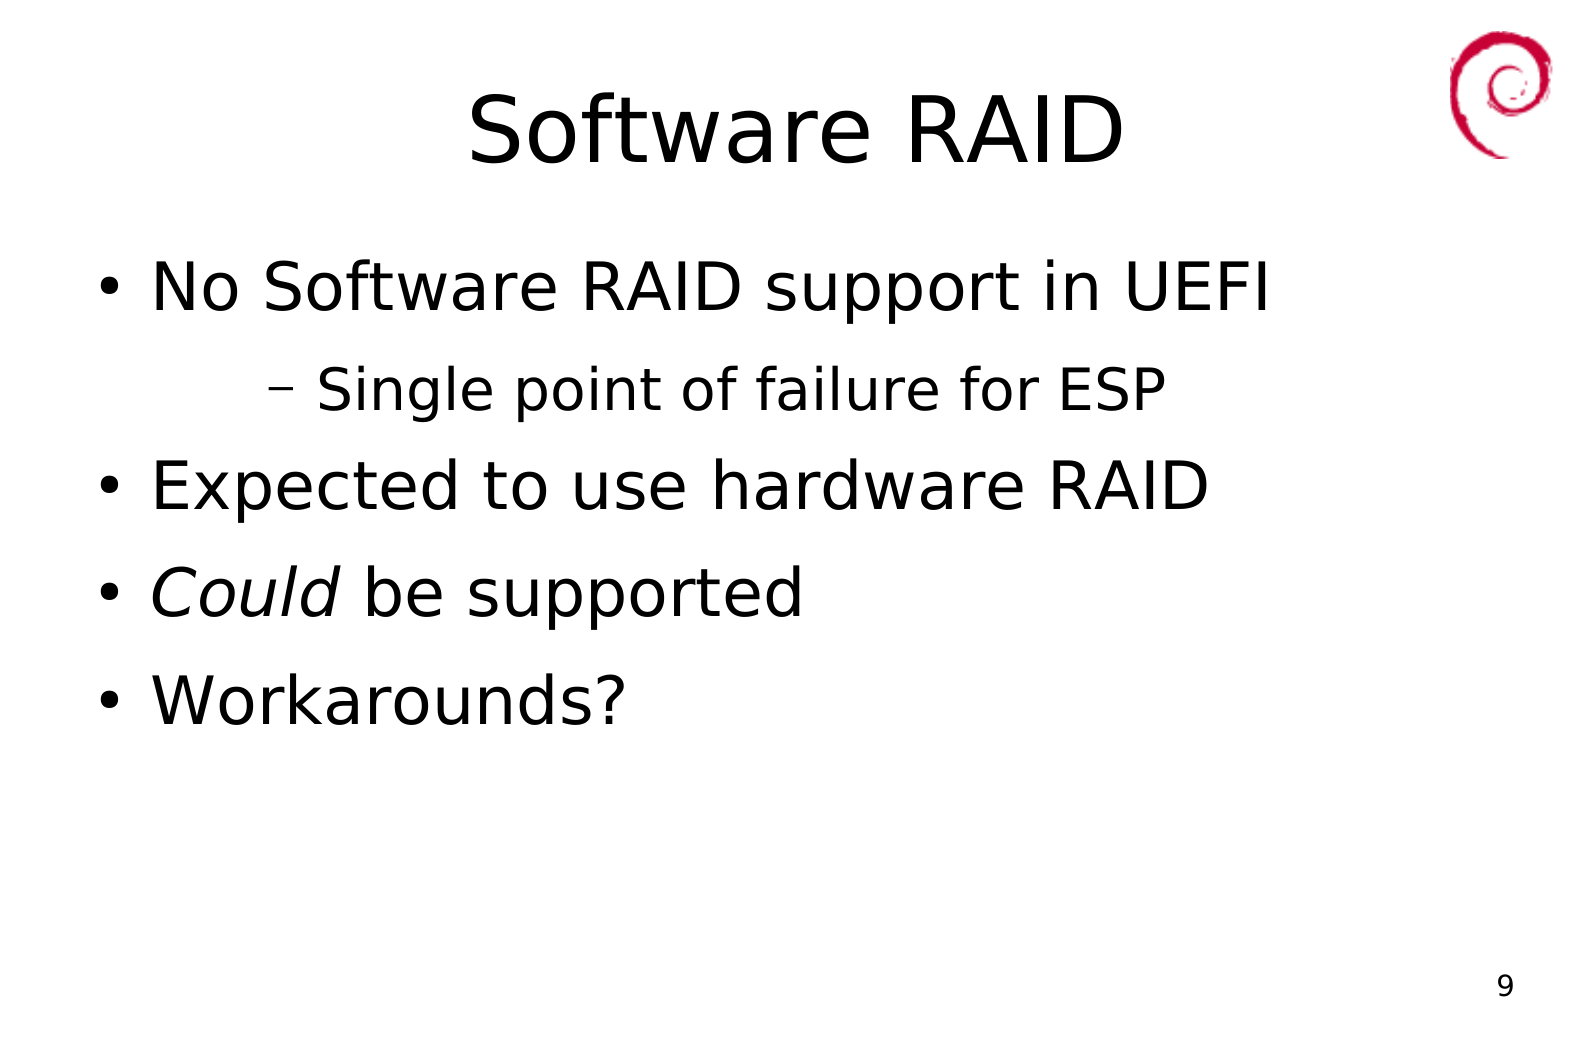

# Software RAID
No Software RAID support in UEFI
Single point of failure for ESP
Expected to use hardware RAID
Could be supported
Workarounds?
9